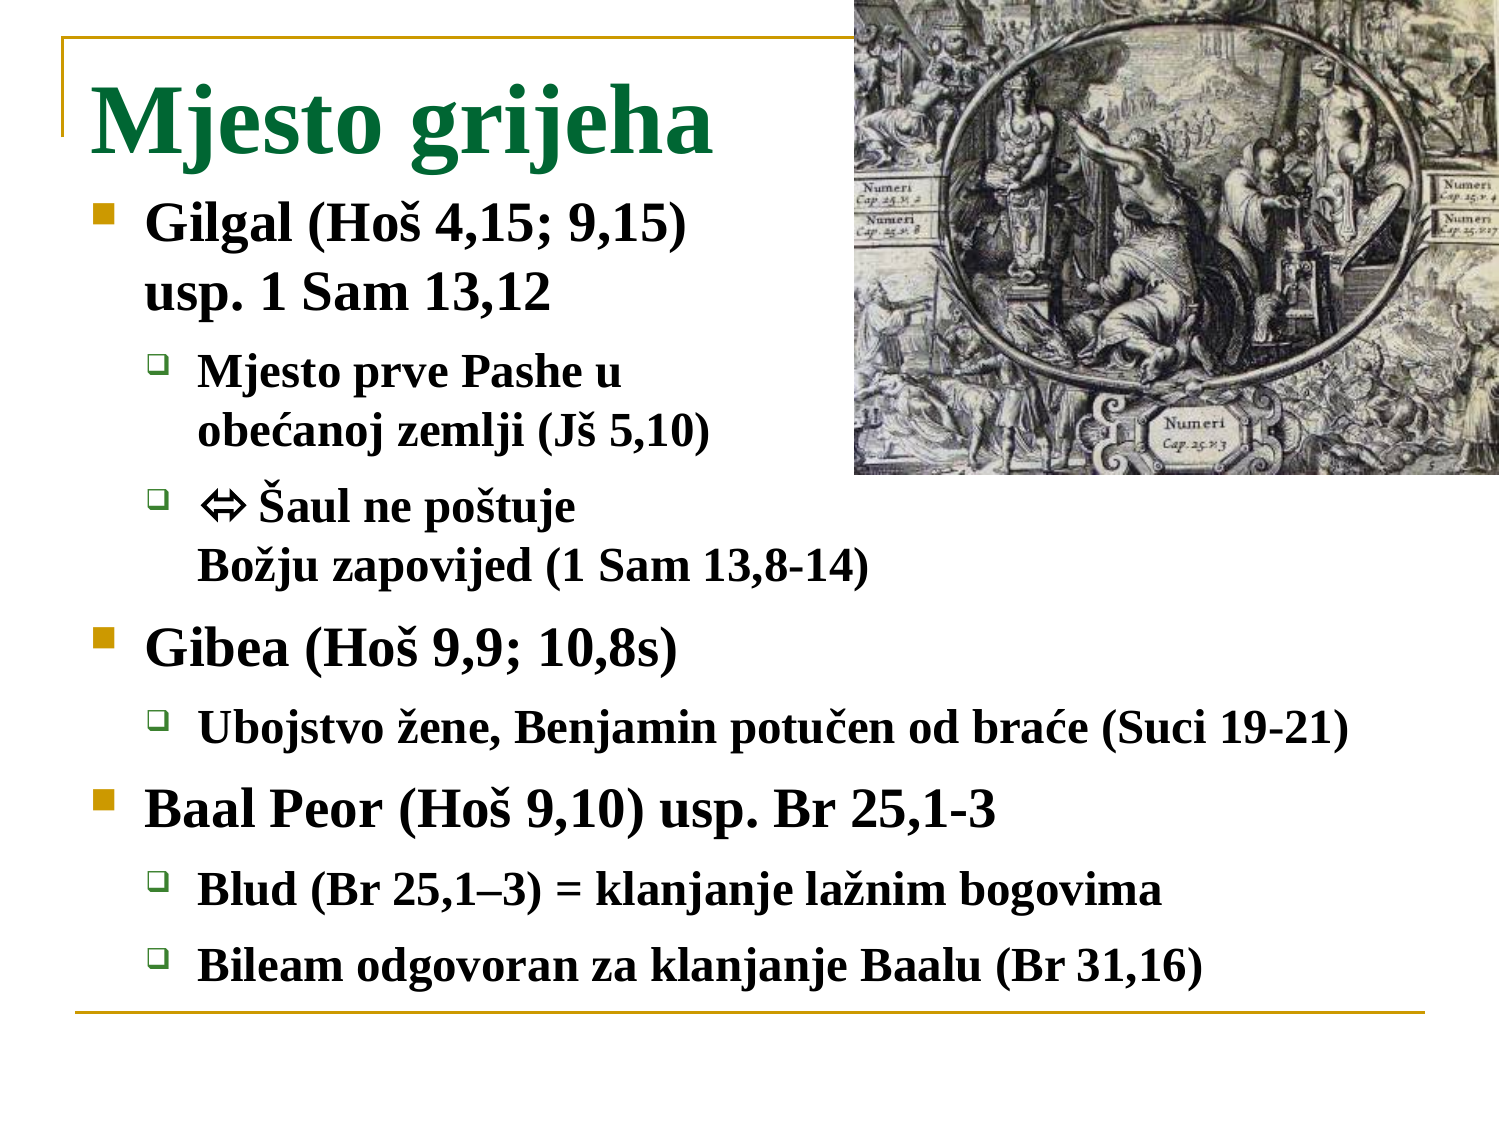

# Mjesto grijeha
Gilgal (Hoš 4,15; 9,15)
usp. 1 Sam 13,12
Mjesto prve Pashe u
obećanoj zemlji (Jš 5,10)
 Šaul ne poštuje
Božju zapovijed (1 Sam 13,8-14)
Gibea (Hoš 9,9; 10,8s)
Ubojstvo žene, Benjamin potučen od braće (Suci 19-21)
Baal Peor (Hoš 9,10) usp. Br 25,1-3
Blud (Br 25,1–3) = klanjanje lažnim bogovima
Bileam odgovoran za klanjanje Baalu (Br 31,16)